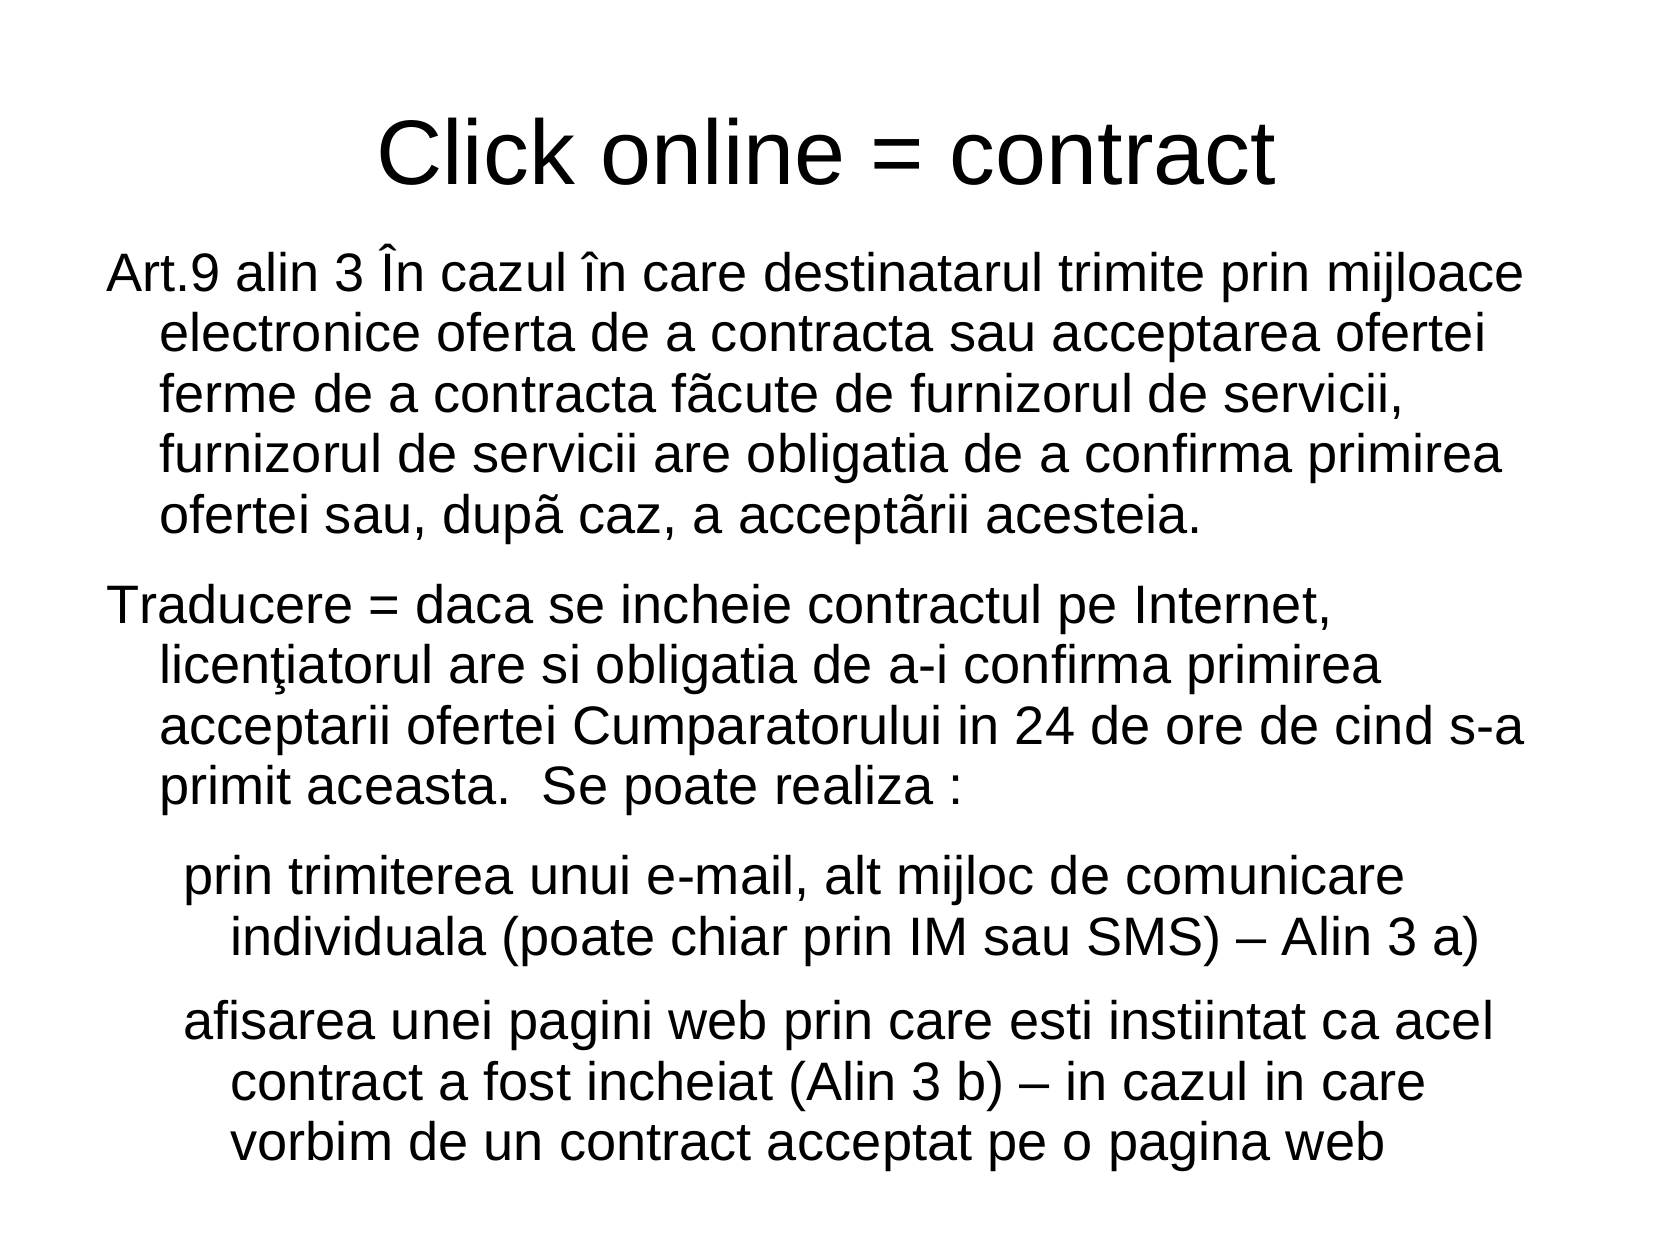

# Click online = contract
Art.9 alin 3 În cazul în care destinatarul trimite prin mijloace electronice oferta de a contracta sau acceptarea ofertei ferme de a contracta fãcute de furnizorul de servicii, furnizorul de servicii are obligatia de a confirma primirea ofertei sau, dupã caz, a acceptãrii acesteia.
Traducere = daca se incheie contractul pe Internet, licenţiatorul are si obligatia de a-i confirma primirea acceptarii ofertei Cumparatorului in 24 de ore de cind s-a primit aceasta. Se poate realiza :
prin trimiterea unui e-mail, alt mijloc de comunicare individuala (poate chiar prin IM sau SMS) – Alin 3 a)
afisarea unei pagini web prin care esti instiintat ca acel contract a fost incheiat (Alin 3 b) – in cazul in care vorbim de un contract acceptat pe o pagina web